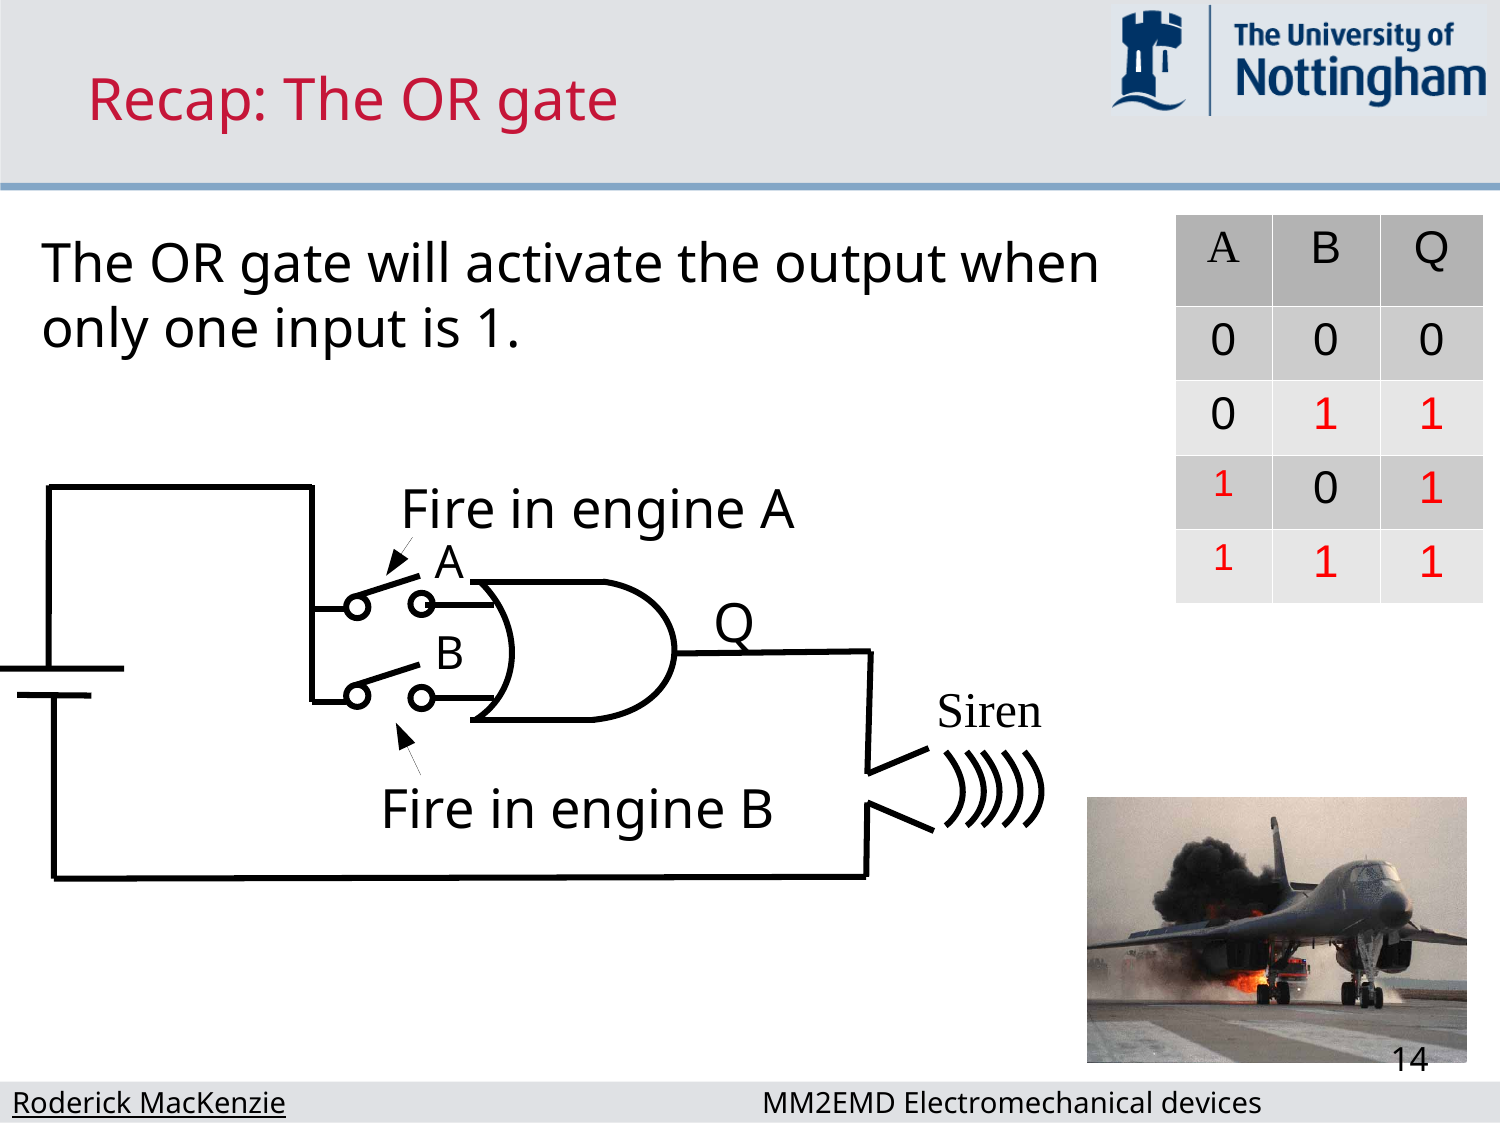

# Recap: The OR gate
| A | B | Q |
| --- | --- | --- |
| 0 | 0 | 0 |
| 0 | 1 | 1 |
| 1 | 0 | 1 |
| 1 | 1 | 1 |
The OR gate will activate the output when only one input is 1.
Fire in engine A
A
Q
B
Siren
Fire in engine B